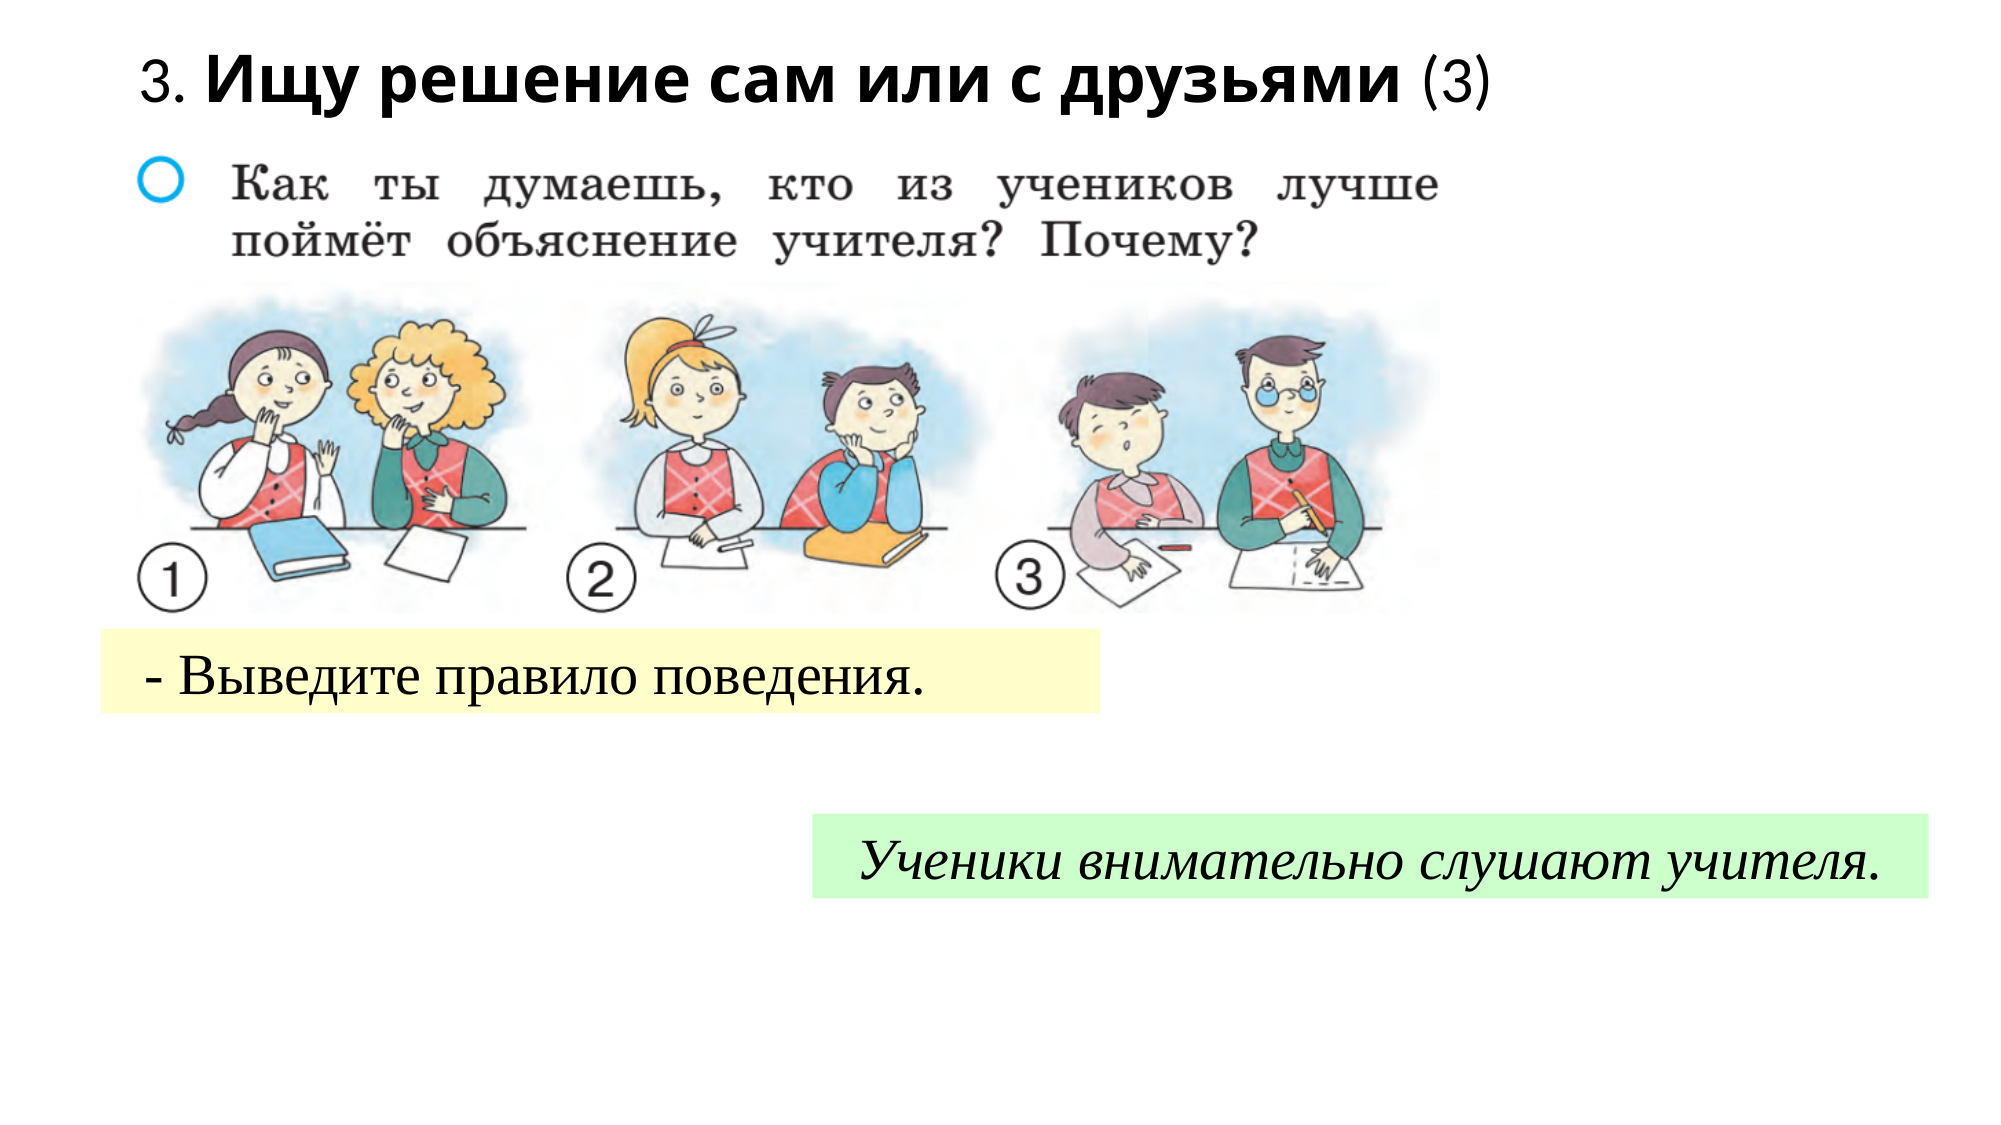

# 3. Ищу решение сам или с друзьями (3)
- Выведите правило поведения.
Ученики внимательно слушают учителя.